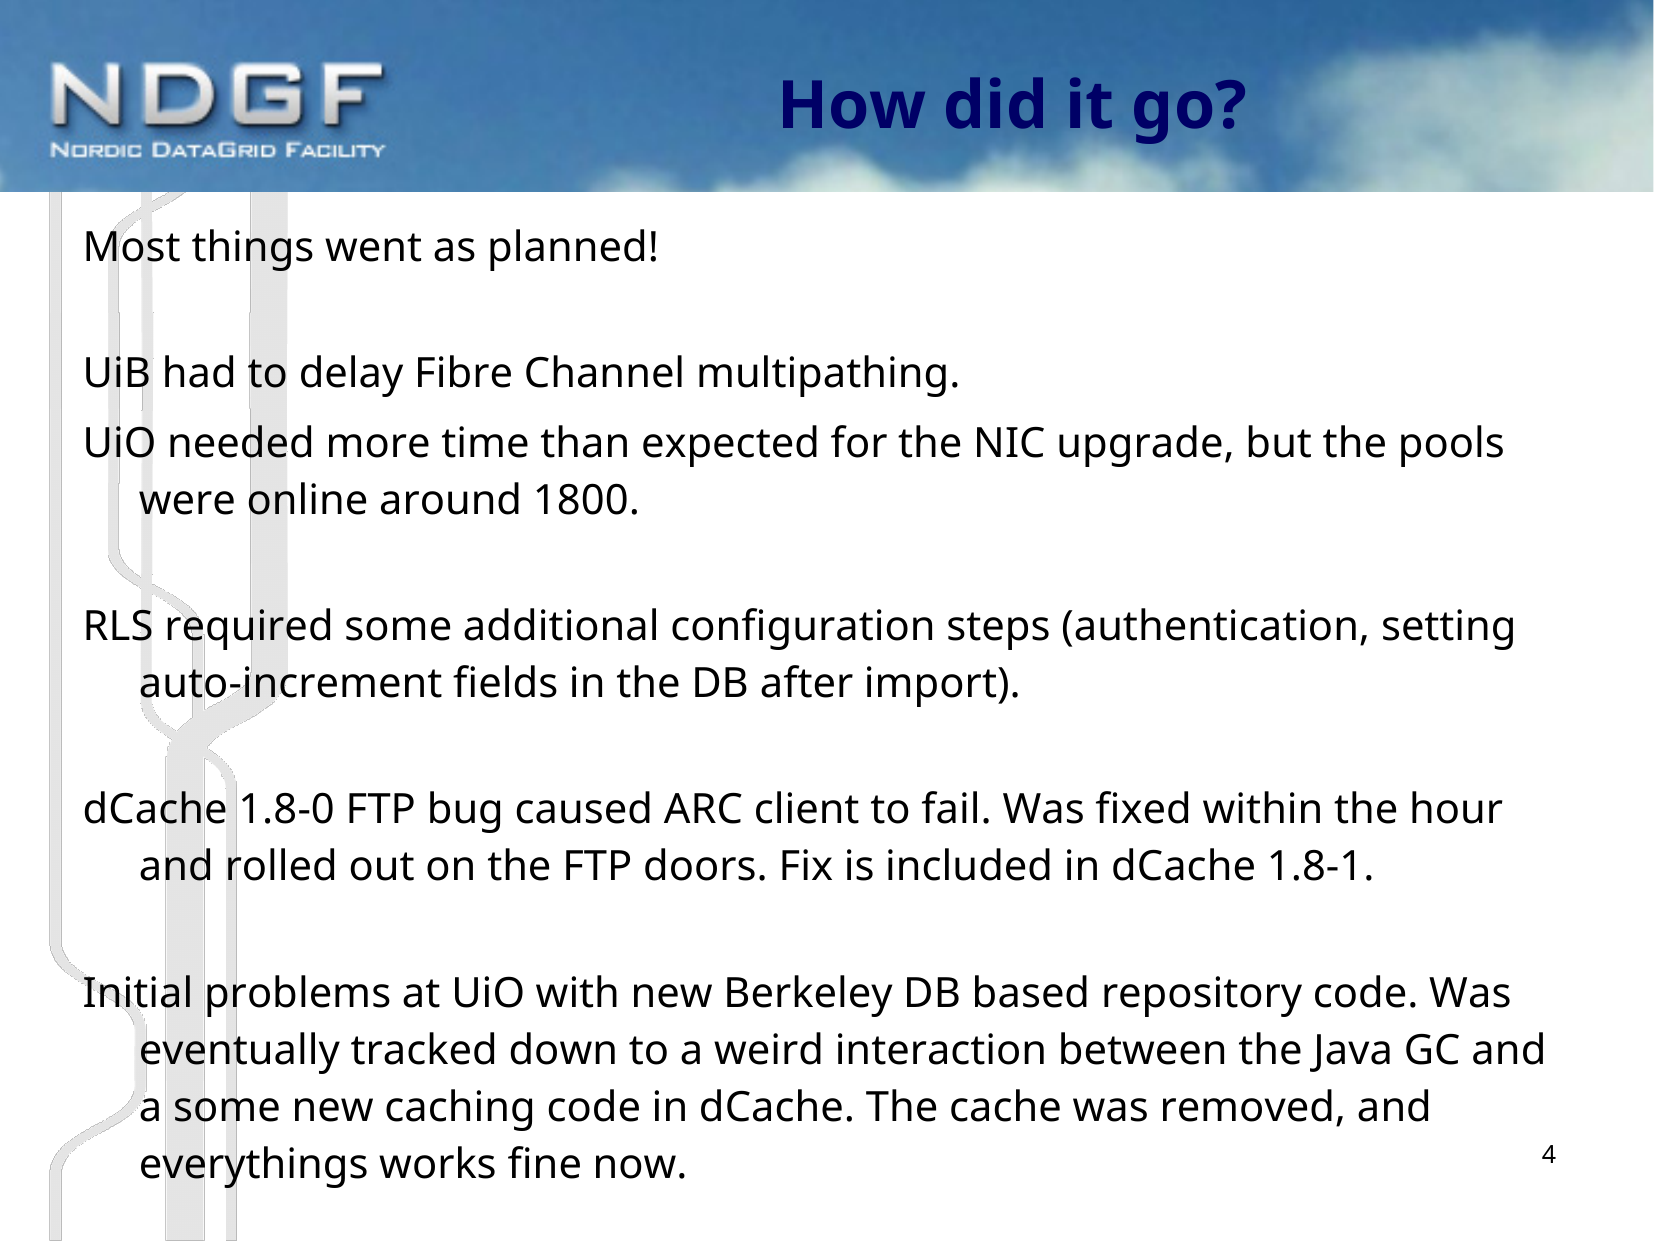

# How did it go?
Most things went as planned!
UiB had to delay Fibre Channel multipathing.
UiO needed more time than expected for the NIC upgrade, but the pools were online around 1800.
RLS required some additional configuration steps (authentication, setting auto-increment fields in the DB after import).
dCache 1.8-0 FTP bug caused ARC client to fail. Was fixed within the hour and rolled out on the FTP doors. Fix is included in dCache 1.8-1.
Initial problems at UiO with new Berkeley DB based repository code. Was eventually tracked down to a weird interaction between the Java GC and a some new caching code in dCache. The cache was removed, and everythings works fine now.
4